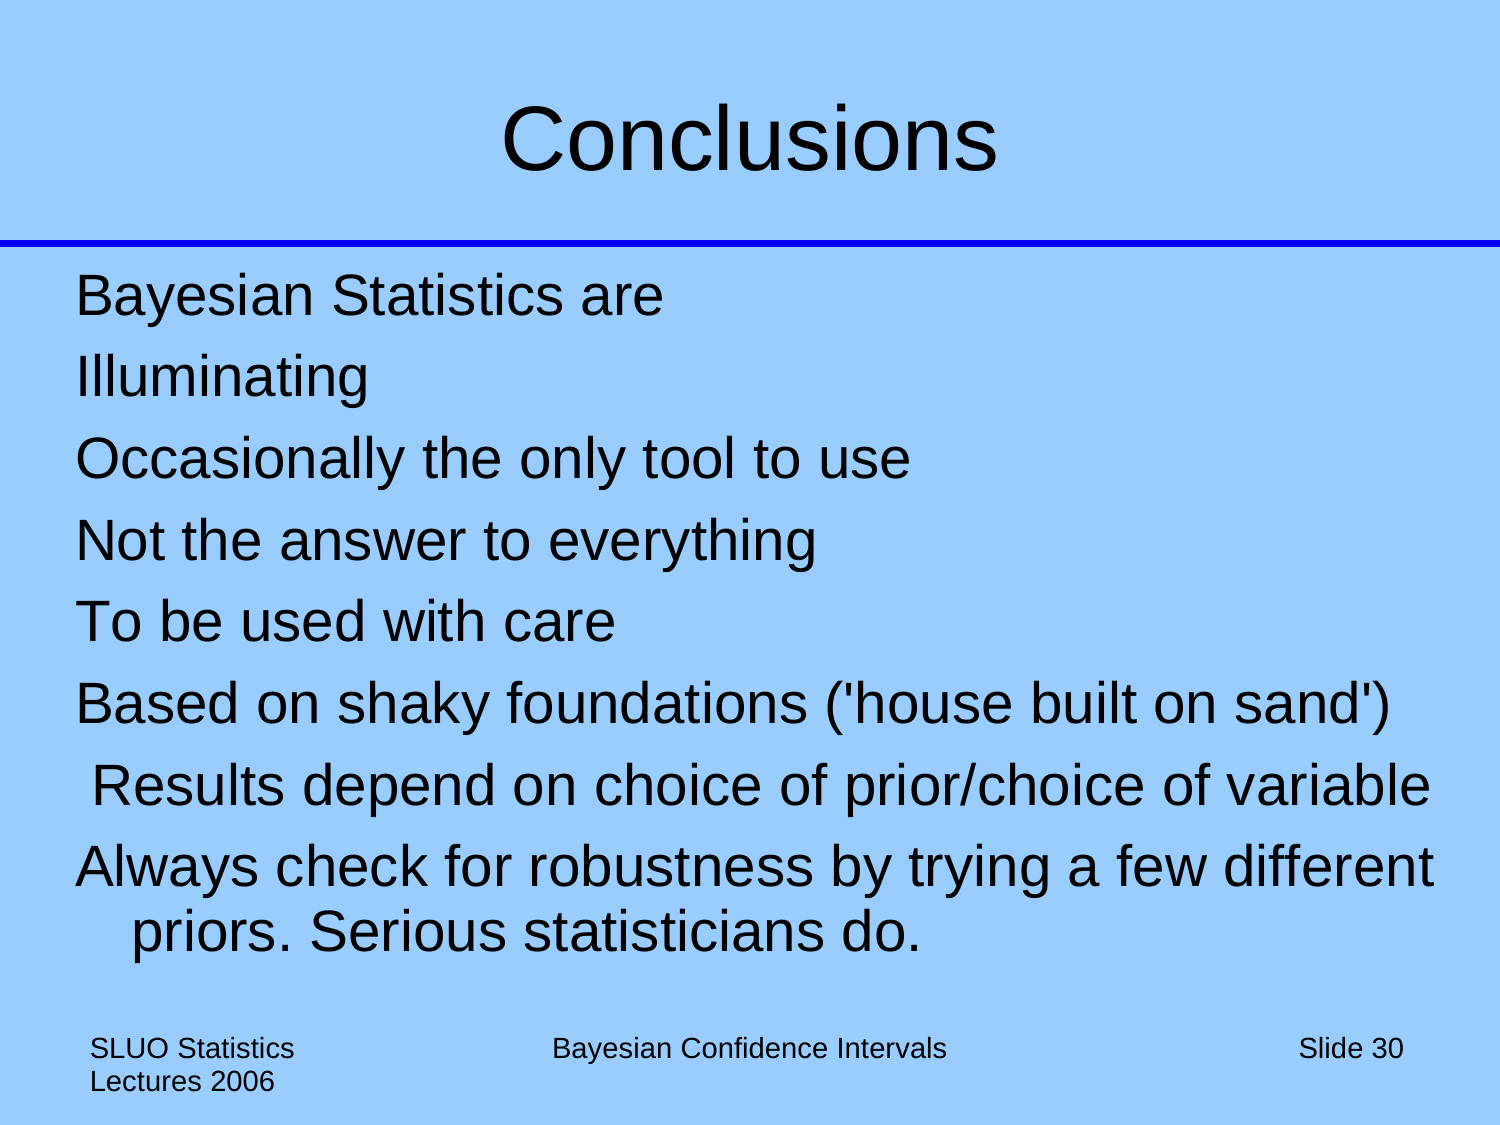

# Conclusions
Bayesian Statistics are
Illuminating
Occasionally the only tool to use
Not the answer to everything
To be used with care
Based on shaky foundations ('house built on sand')
 Results depend on choice of prior/choice of variable
Always check for robustness by trying a few different priors. Serious statisticians do.
30